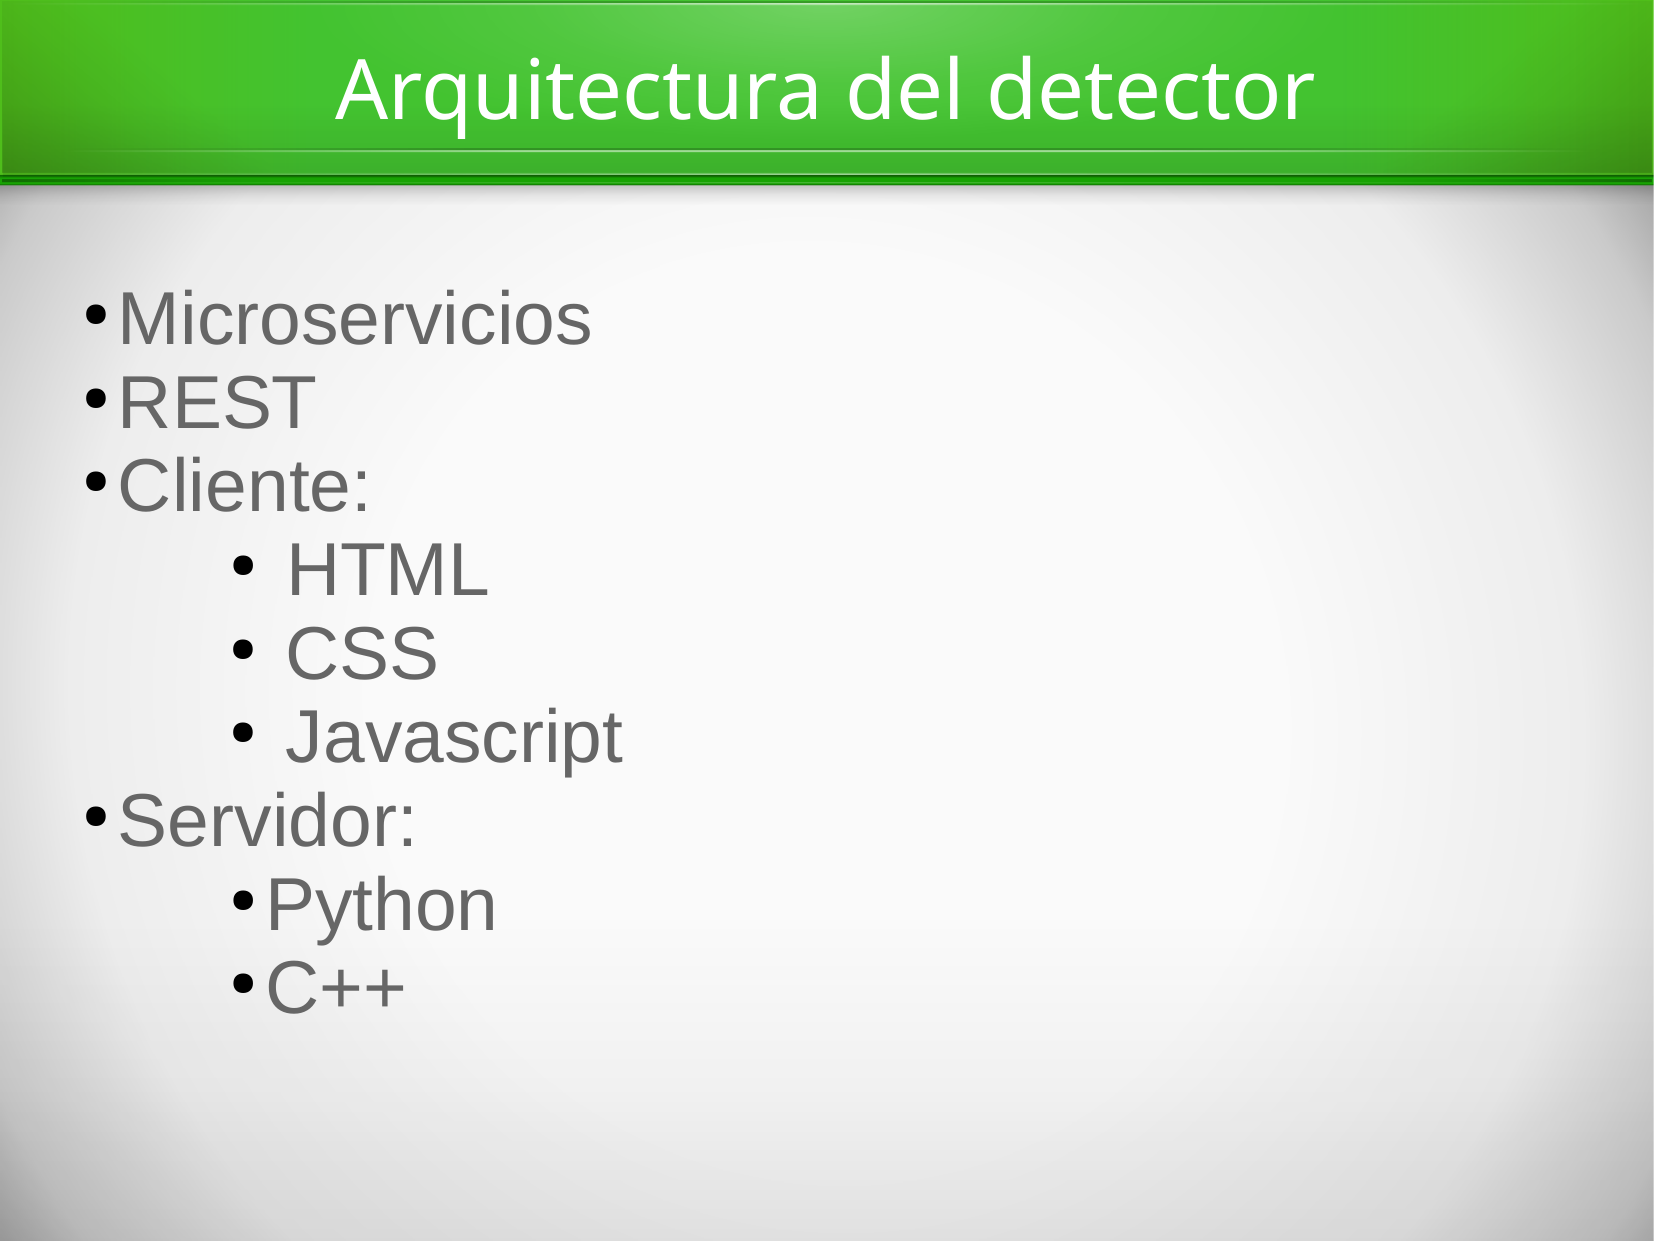

# Arquitectura del detector
Microservicios
REST
Cliente:
 HTML
 CSS
 Javascript
Servidor:
Python
C++